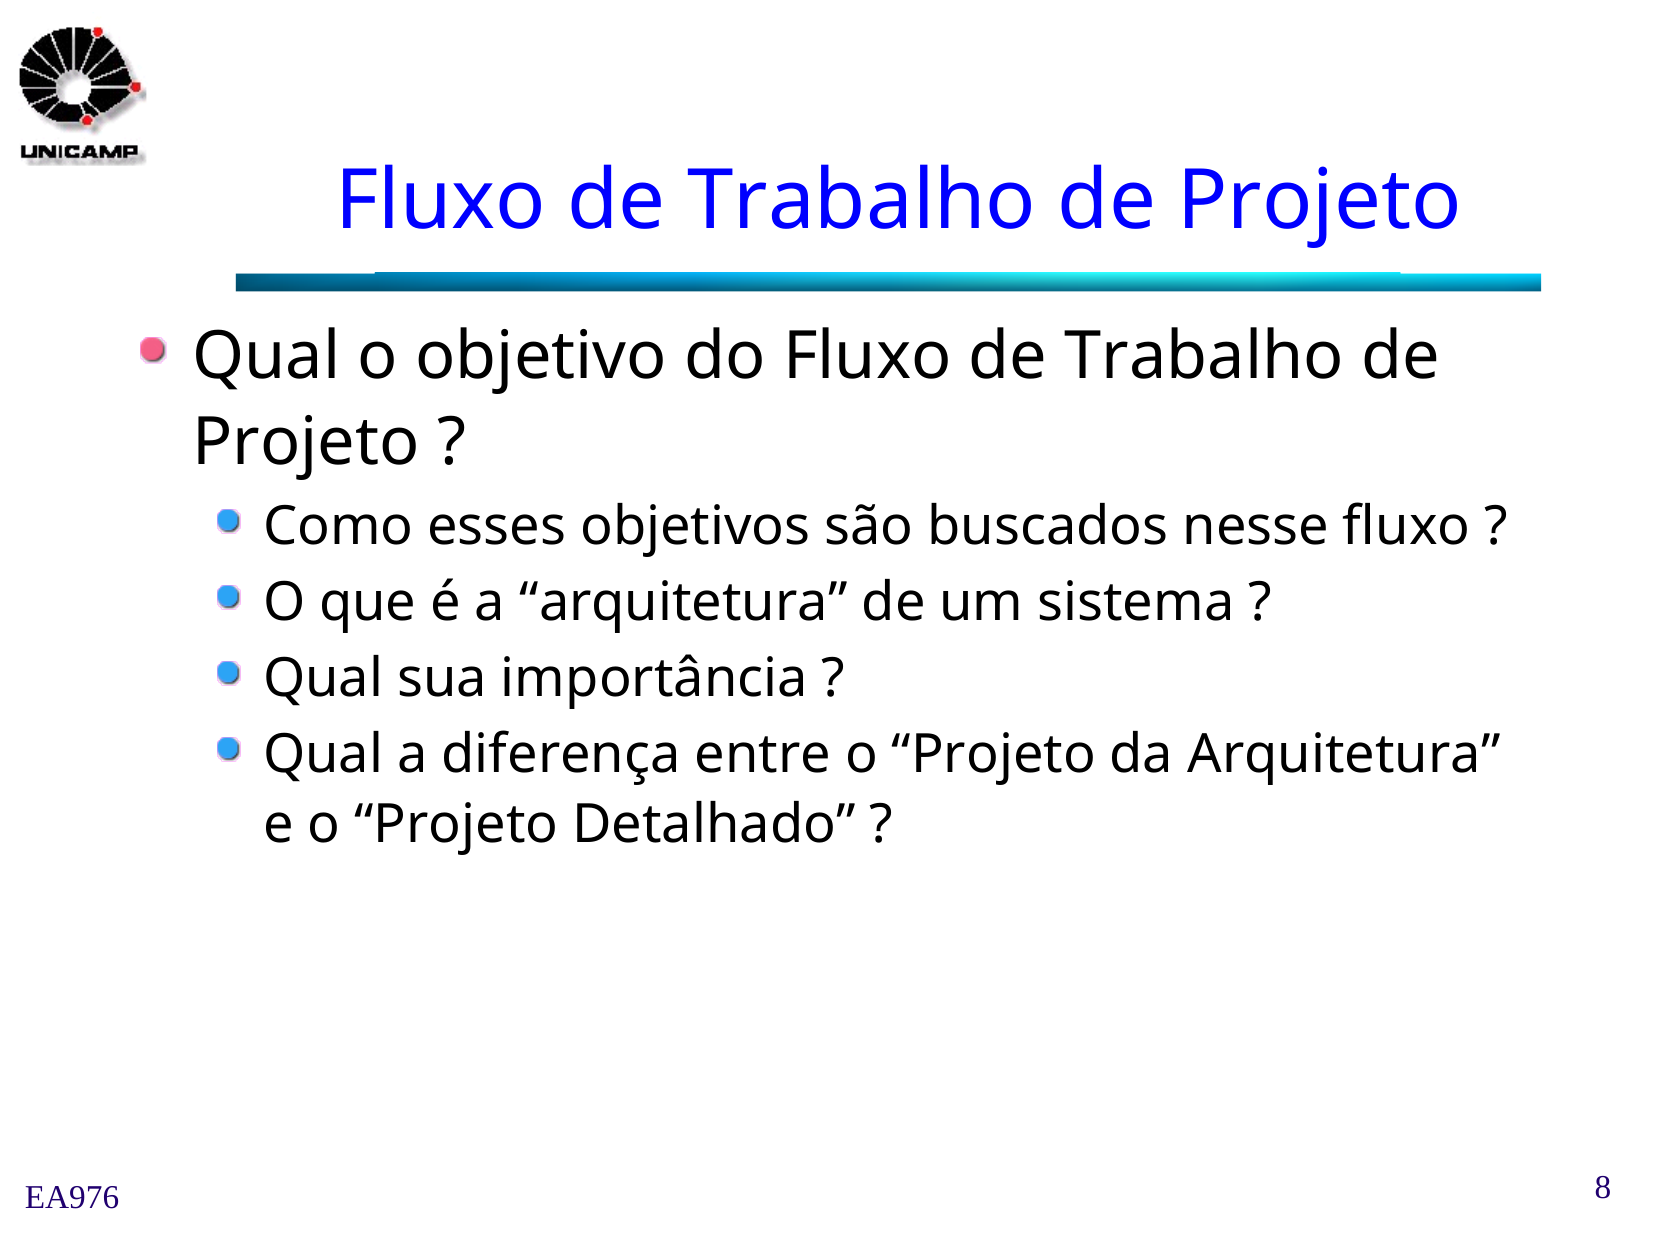

# Fluxo de Trabalho de Projeto
Qual o objetivo do Fluxo de Trabalho de Projeto ?
Como esses objetivos são buscados nesse fluxo ?
O que é a “arquitetura” de um sistema ?
Qual sua importância ?
Qual a diferença entre o “Projeto da Arquitetura” e o “Projeto Detalhado” ?
8